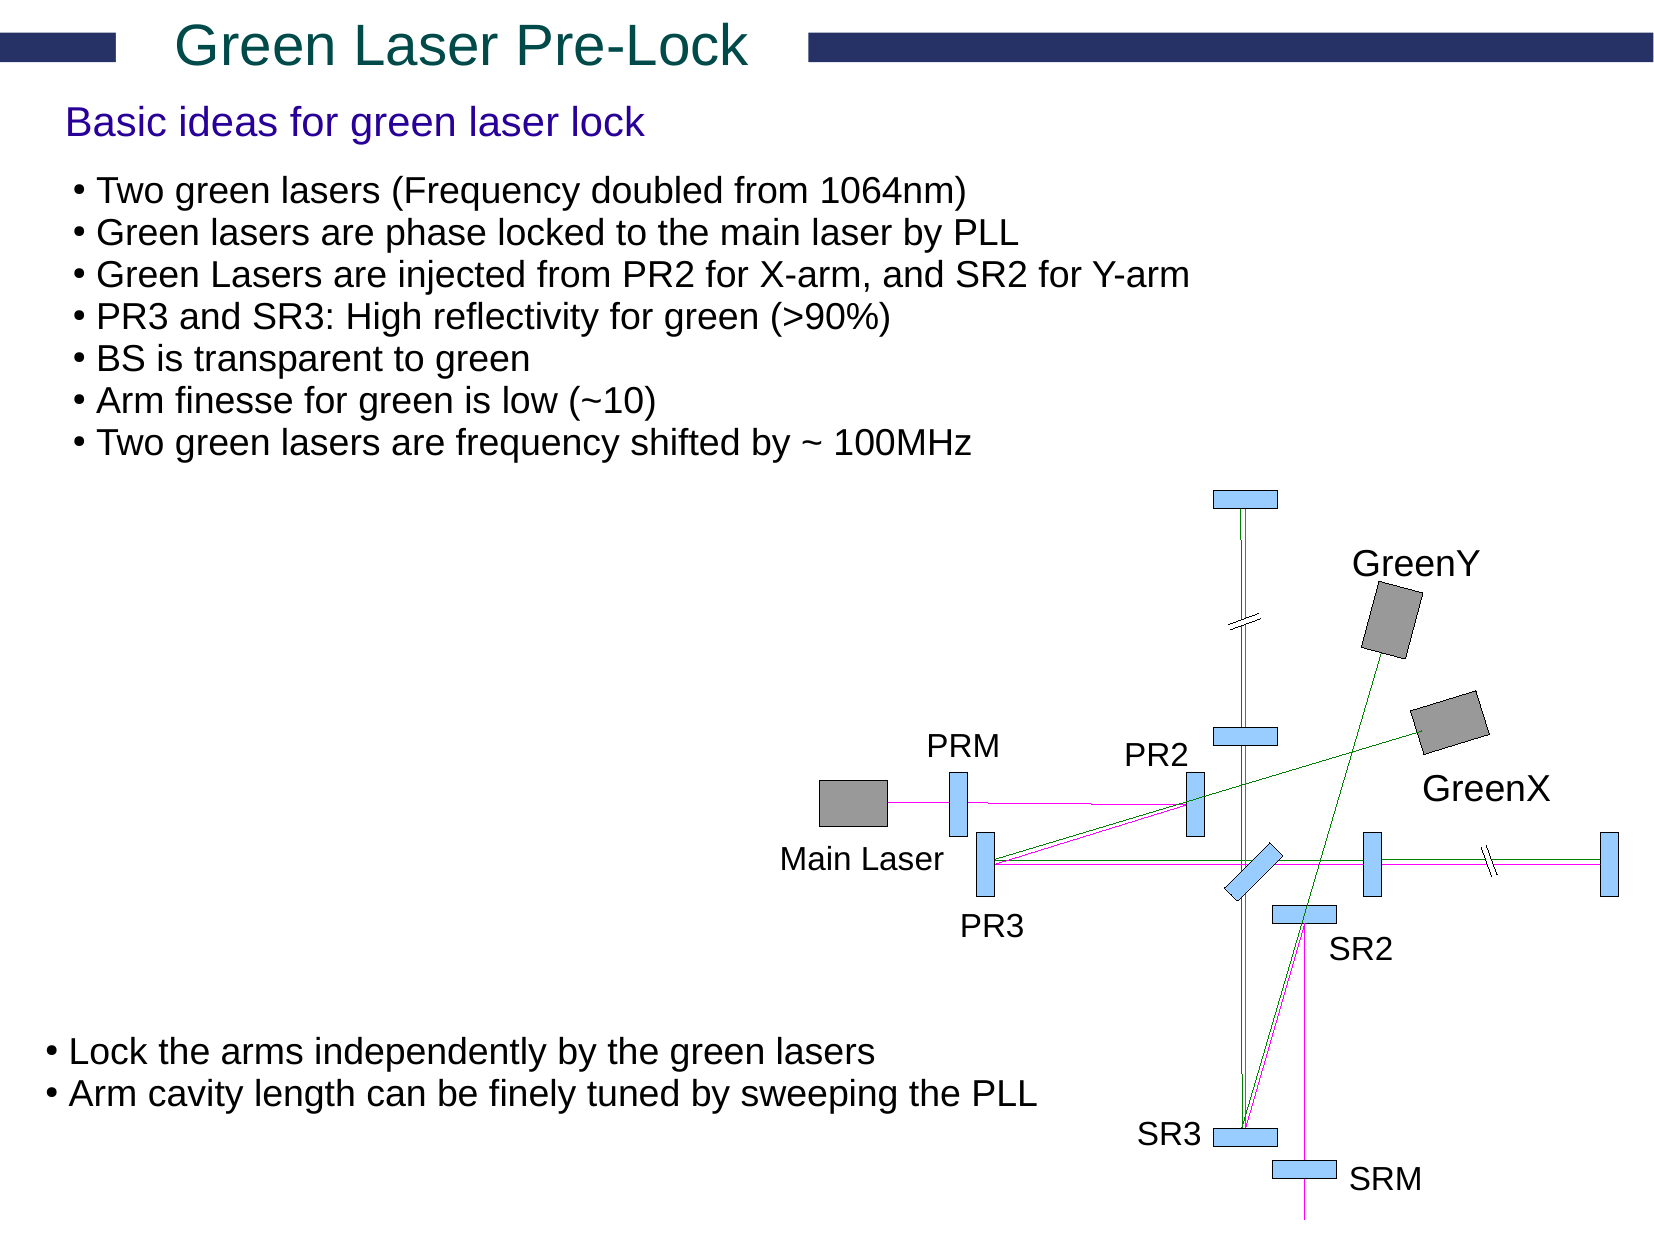

# Green Laser Pre-Lock
Basic ideas for green laser lock
 Two green lasers (Frequency doubled from 1064nm)
 Green lasers are phase locked to the main laser by PLL
 Green Lasers are injected from PR2 for X-arm, and SR2 for Y-arm
 PR3 and SR3: High reflectivity for green (>90%)
 BS is transparent to green
 Arm finesse for green is low (~10)
 Two green lasers are frequency shifted by ~ 100MHz
GreenY
PRM
PR2
GreenX
Main Laser
PR3
SR2
SR3
SRM
 Lock the arms independently by the green lasers
 Arm cavity length can be finely tuned by sweeping the PLL